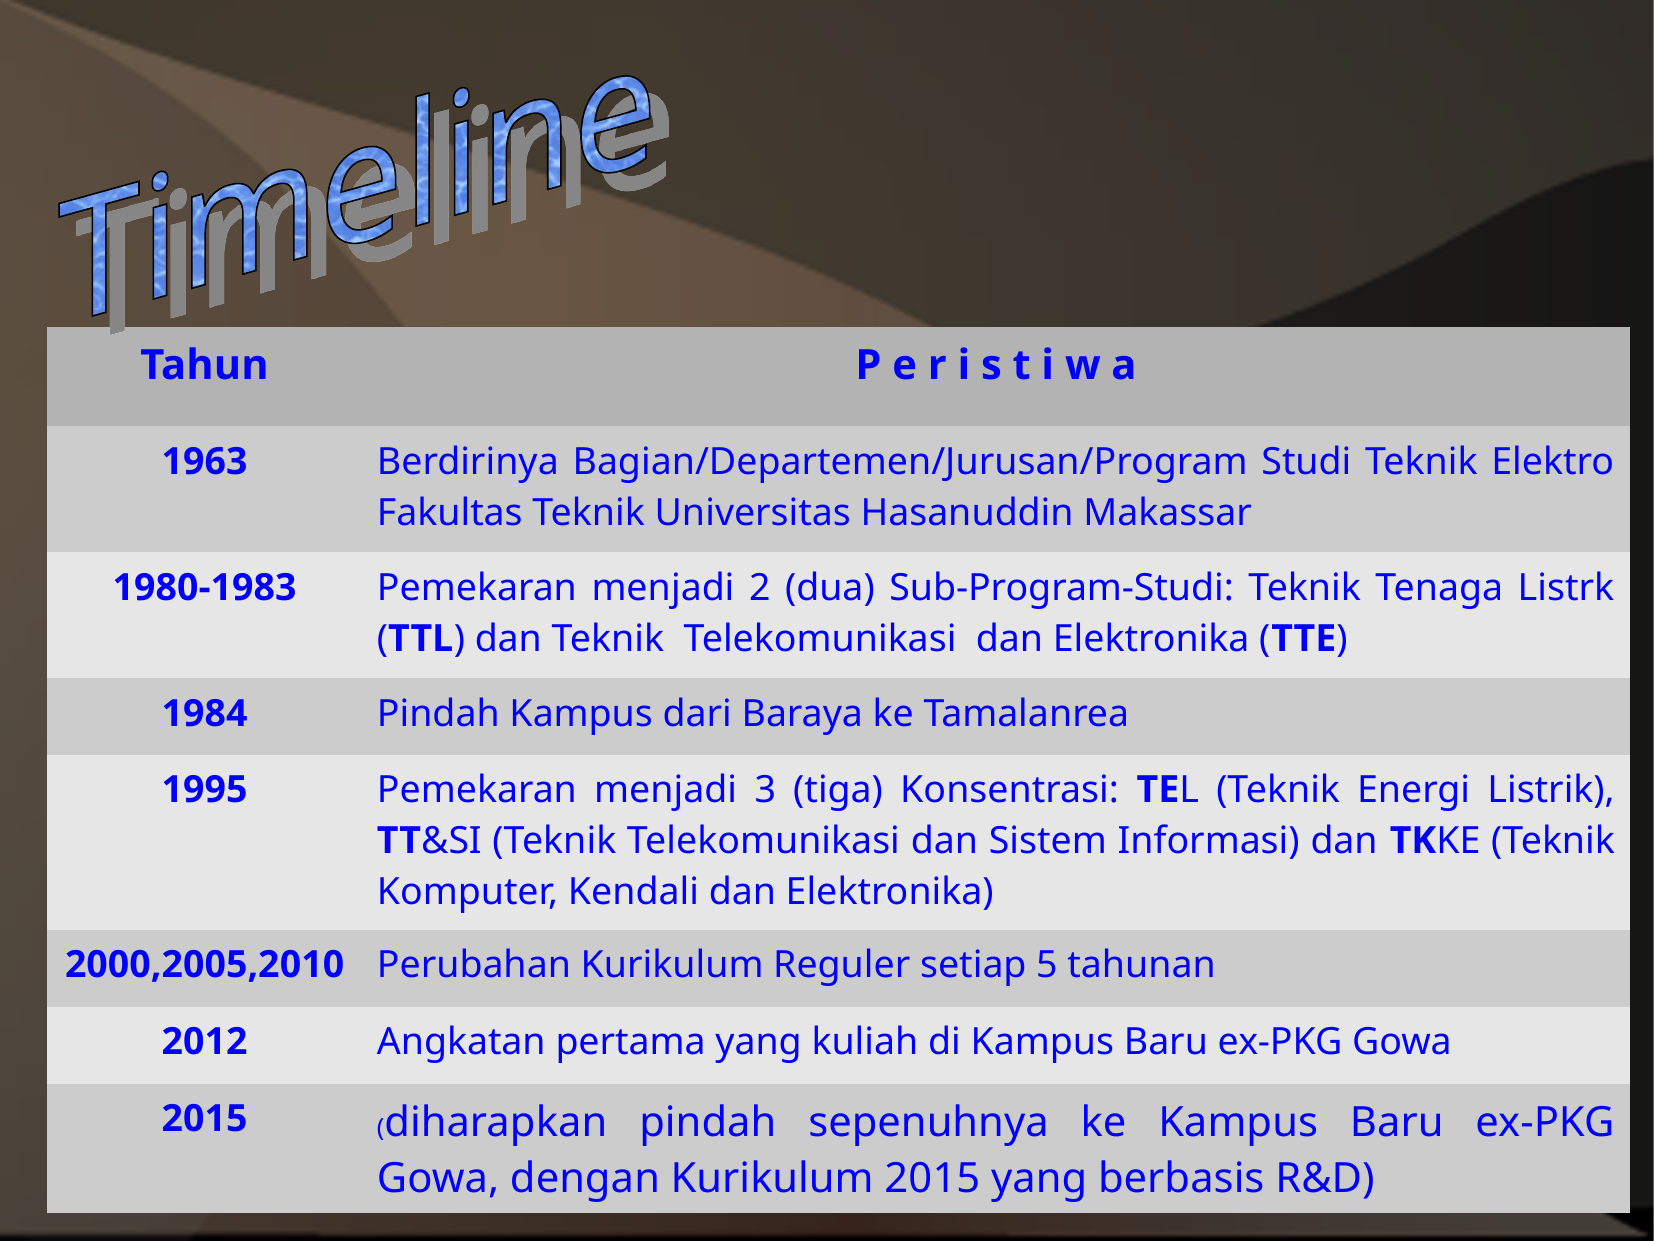

Timeline
| Tahun | P e r i s t i w a |
| --- | --- |
| 1963 | Berdirinya Bagian/Departemen/Jurusan/Program Studi Teknik Elektro Fakultas Teknik Universitas Hasanuddin Makassar |
| 1980-1983 | Pemekaran menjadi 2 (dua) Sub-Program-Studi: Teknik Tenaga Listrk (TTL) dan Teknik Telekomunikasi dan Elektronika (TTE) |
| 1984 | Pindah Kampus dari Baraya ke Tamalanrea |
| 1995 | Pemekaran menjadi 3 (tiga) Konsentrasi: TEL (Teknik Energi Listrik), TT&SI (Teknik Telekomunikasi dan Sistem Informasi) dan TKKE (Teknik Komputer, Kendali dan Elektronika) |
| 2000,2005,2010 | Perubahan Kurikulum Reguler setiap 5 tahunan |
| 2012 | Angkatan pertama yang kuliah di Kampus Baru ex-PKG Gowa |
| 2015 | (diharapkan pindah sepenuhnya ke Kampus Baru ex-PKG Gowa, dengan Kurikulum 2015 yang berbasis R&D) |